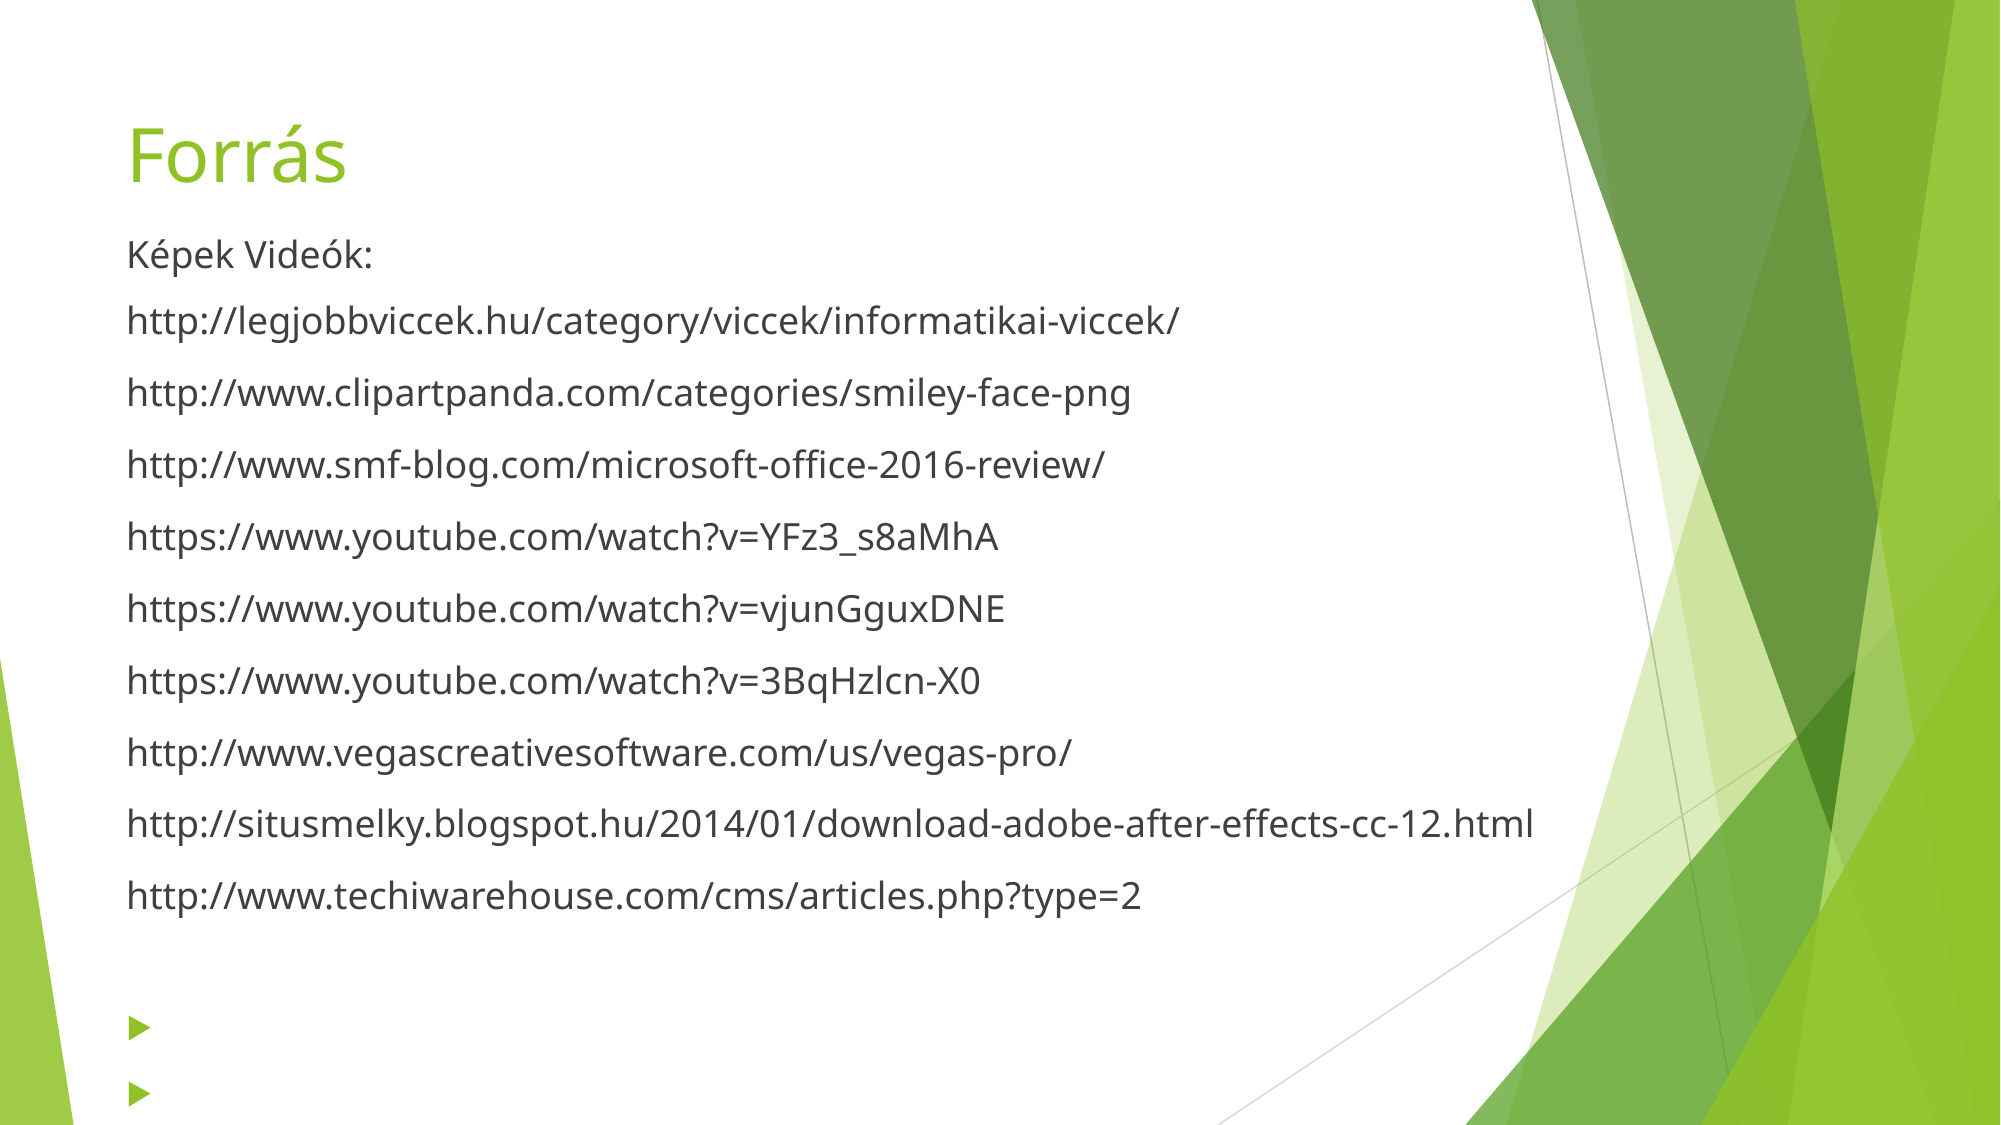

# Forrás
Képek Videók:
http://legjobbviccek.hu/category/viccek/informatikai-viccek/
http://www.clipartpanda.com/categories/smiley-face-png
http://www.smf-blog.com/microsoft-office-2016-review/
https://www.youtube.com/watch?v=YFz3_s8aMhA
https://www.youtube.com/watch?v=vjunGguxDNE
https://www.youtube.com/watch?v=3BqHzlcn-X0
http://www.vegascreativesoftware.com/us/vegas-pro/
http://situsmelky.blogspot.hu/2014/01/download-adobe-after-effects-cc-12.html
http://www.techiwarehouse.com/cms/articles.php?type=2